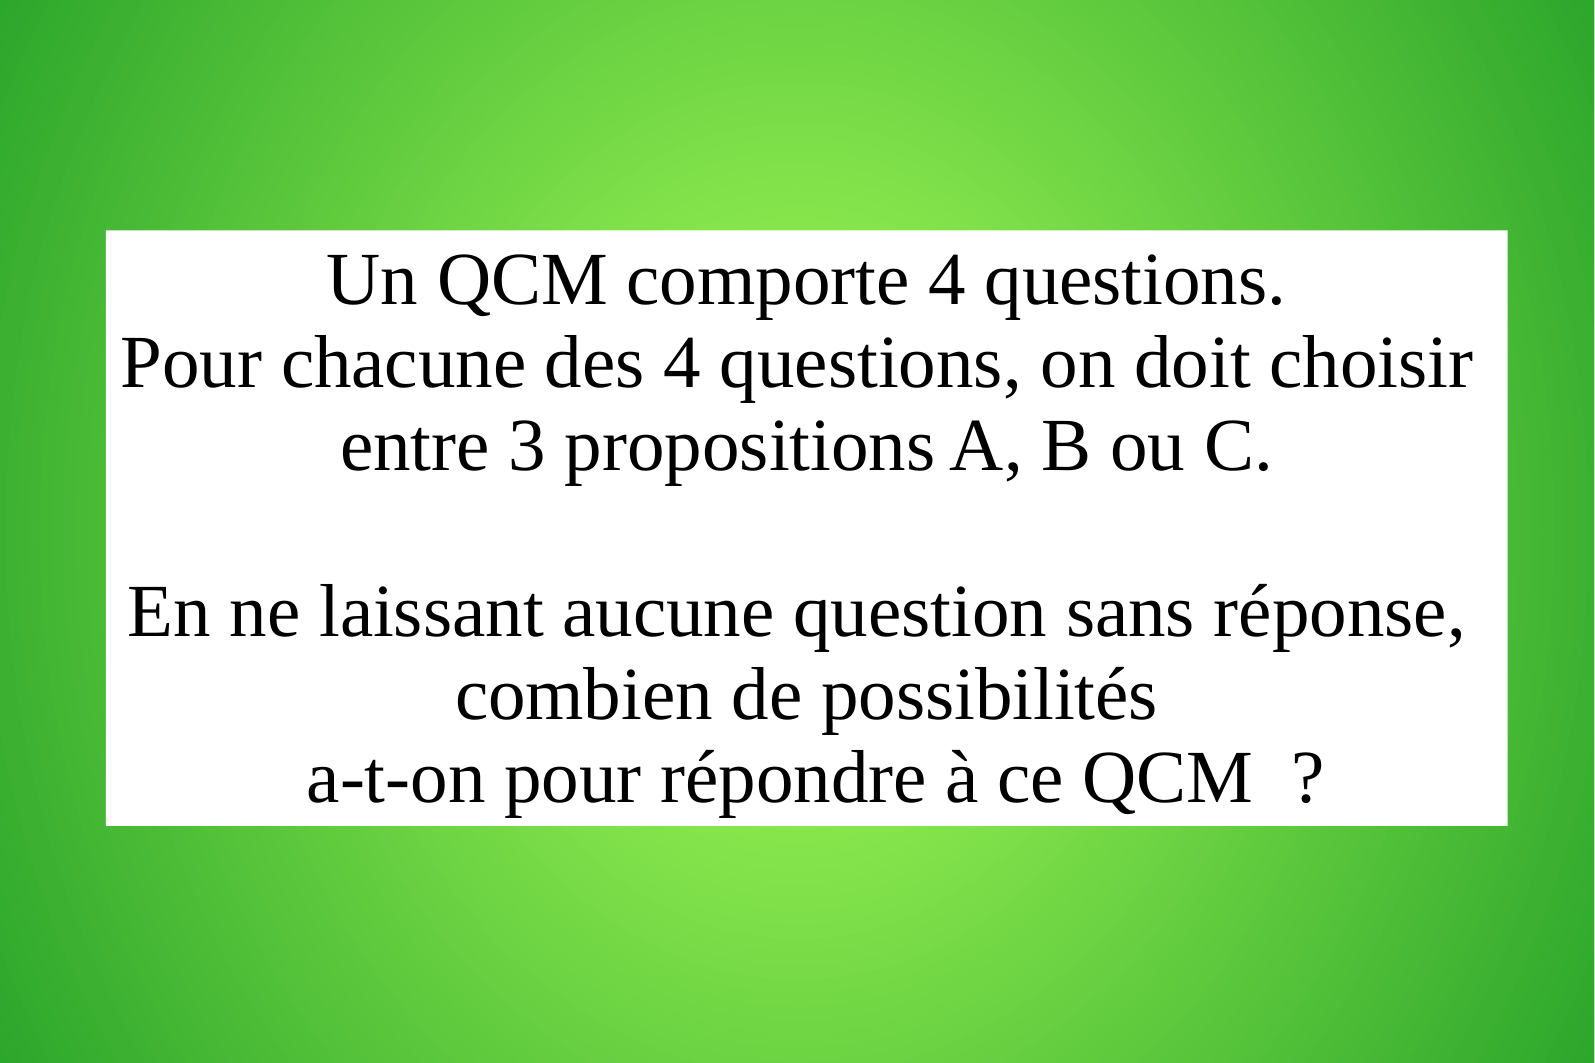

Un QCM comporte 4 questions.
Pour chacune des 4 questions, on doit choisir
entre 3 propositions A, B ou C.
En ne laissant aucune question sans réponse,
combien de possibilités
 a-t-on pour répondre à ce QCM  ?